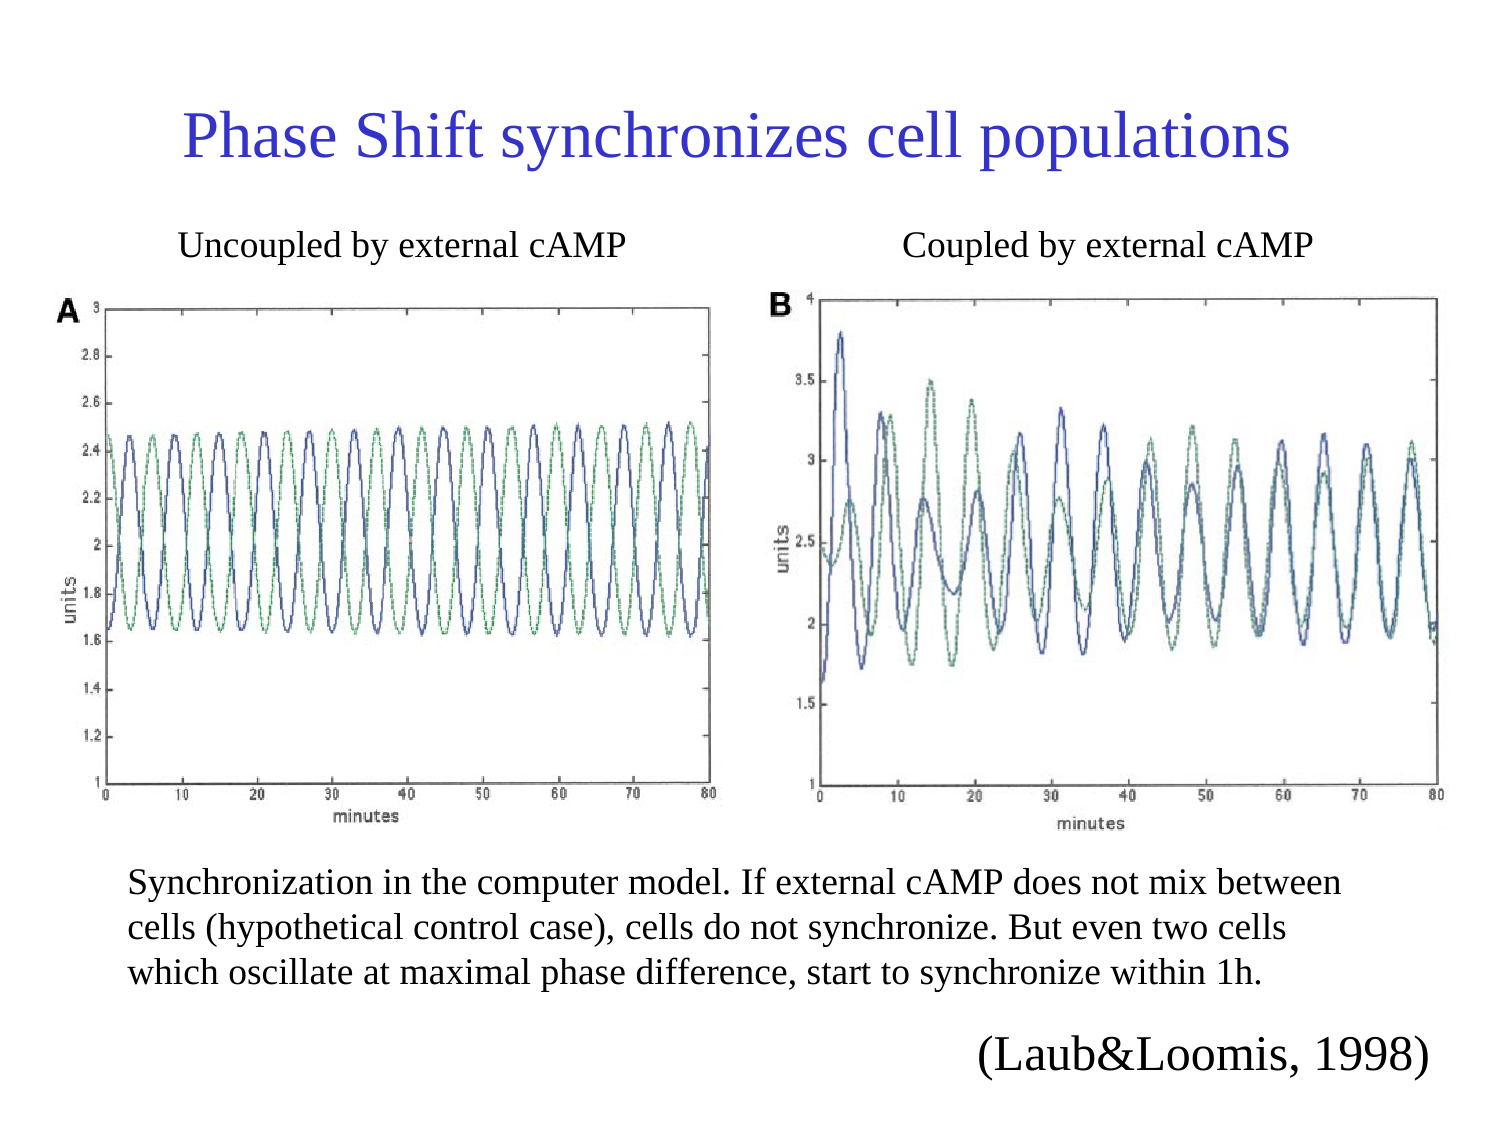

Phase Shift synchronizes cell populations
Uncoupled by external cAMP
Coupled by external cAMP
Synchronization in the computer model. If external cAMP does not mix between cells (hypothetical control case), cells do not synchronize. But even two cells which oscillate at maximal phase difference, start to synchronize within 1h.
(Laub&Loomis, 1998)